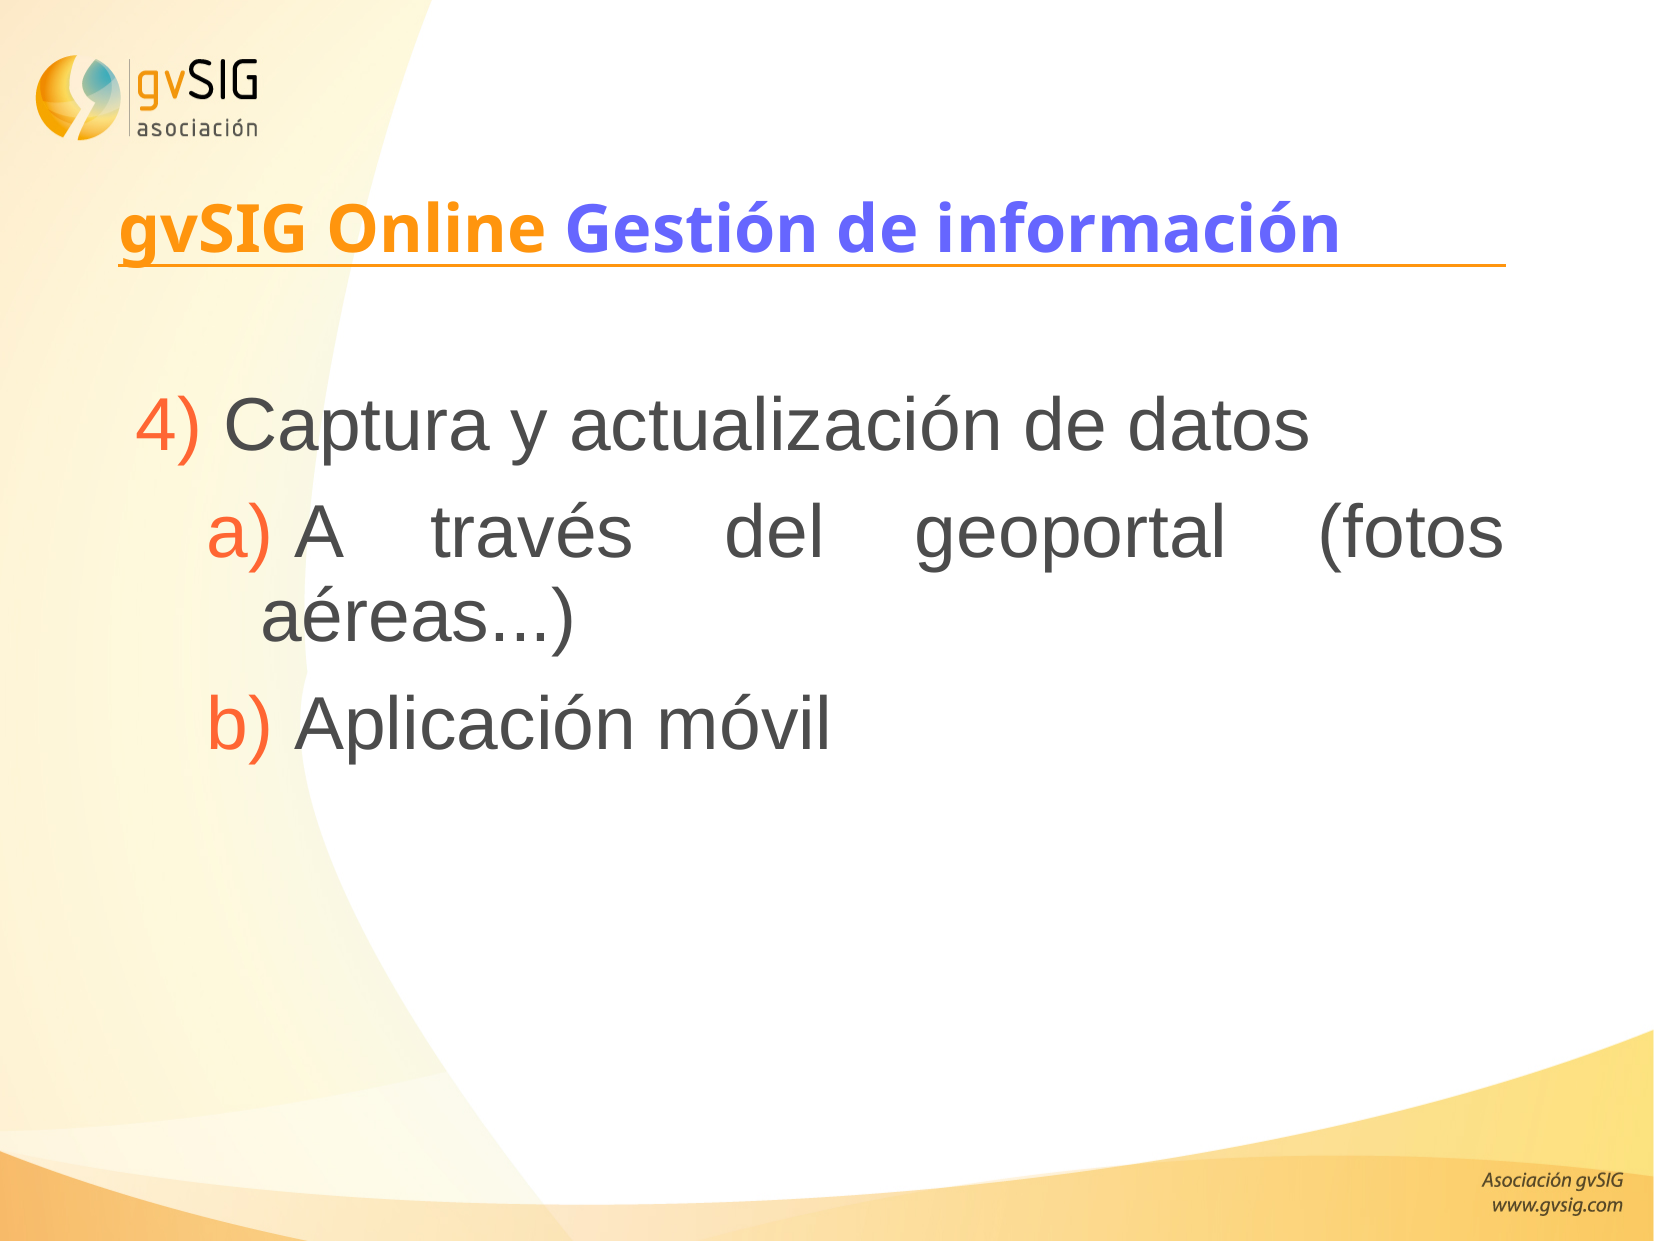

# gvSIG Online Gestión de información
Captura y actualización de datos
A través del geoportal (fotos aéreas...)
Aplicación móvil